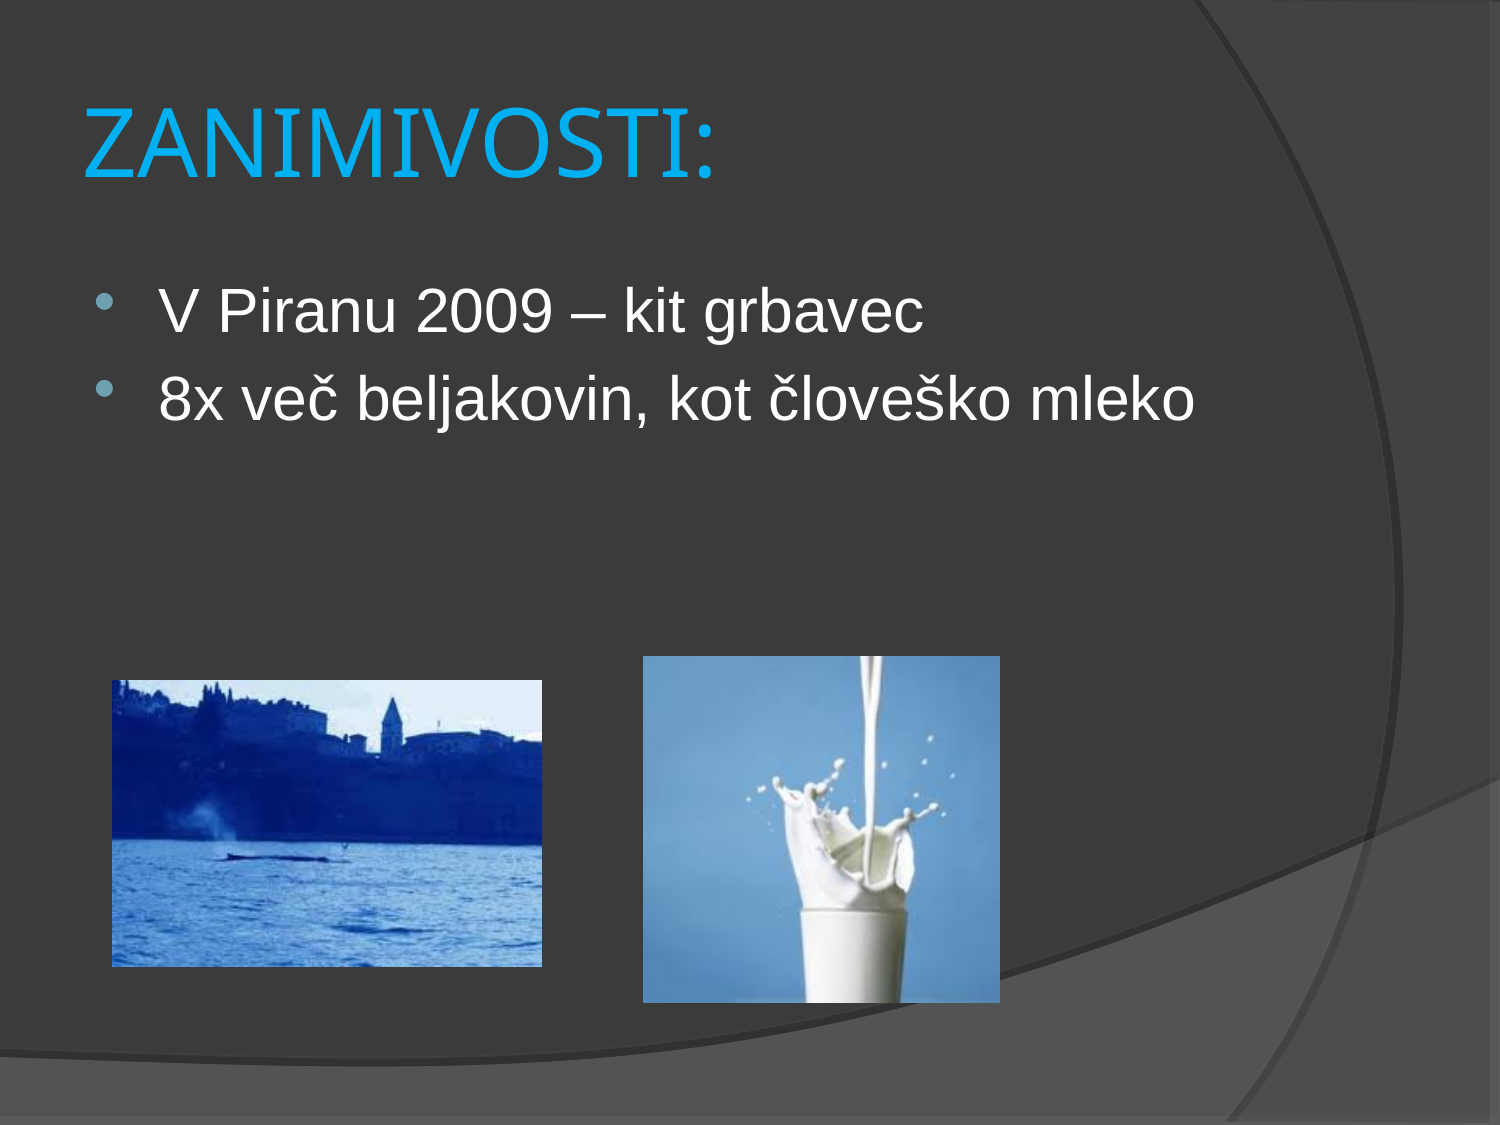

# ZANIMIVOSTI:
V Piranu 2009 – kit grbavec
8x več beljakovin, kot človeško mleko